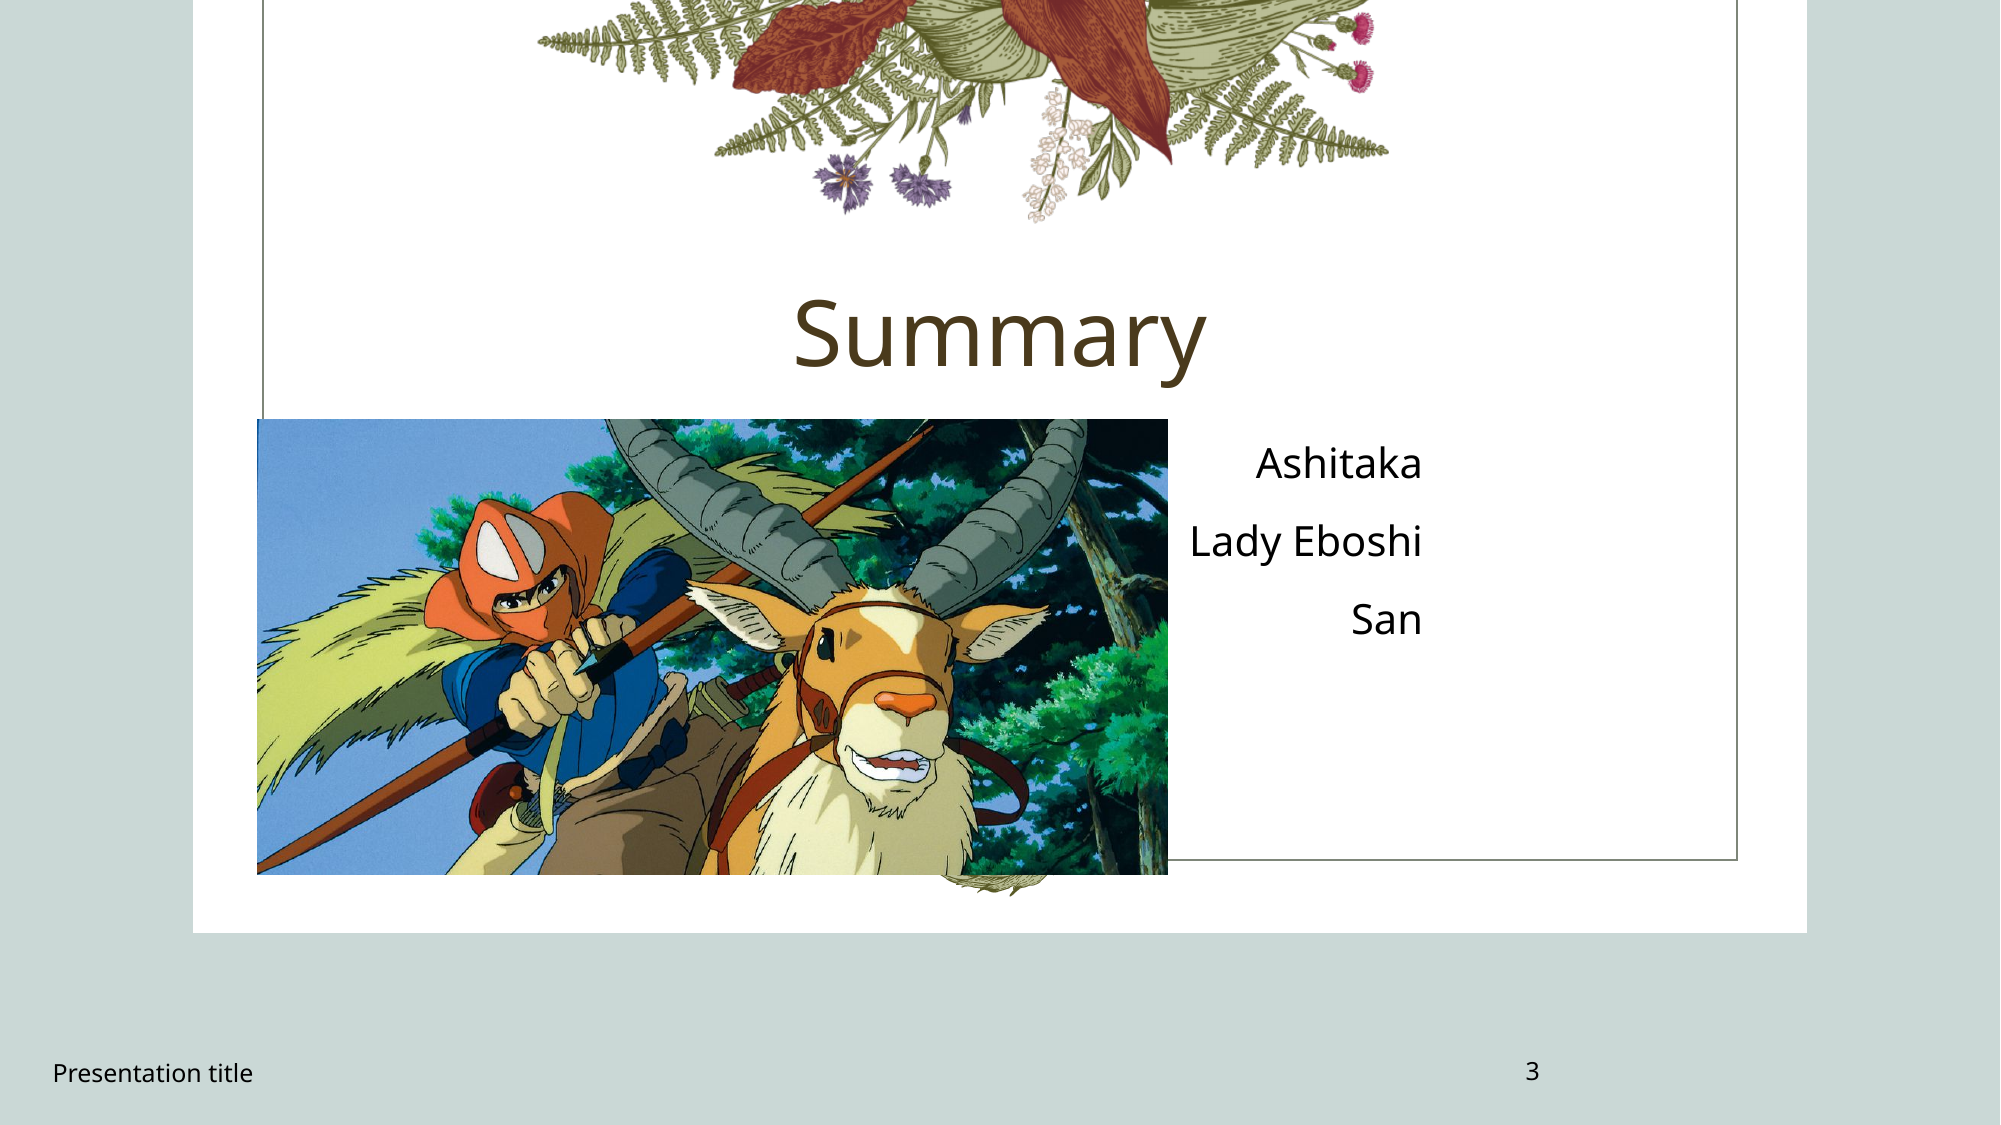

# Summary
Ashitaka
Lady Eboshi
San
Presentation title